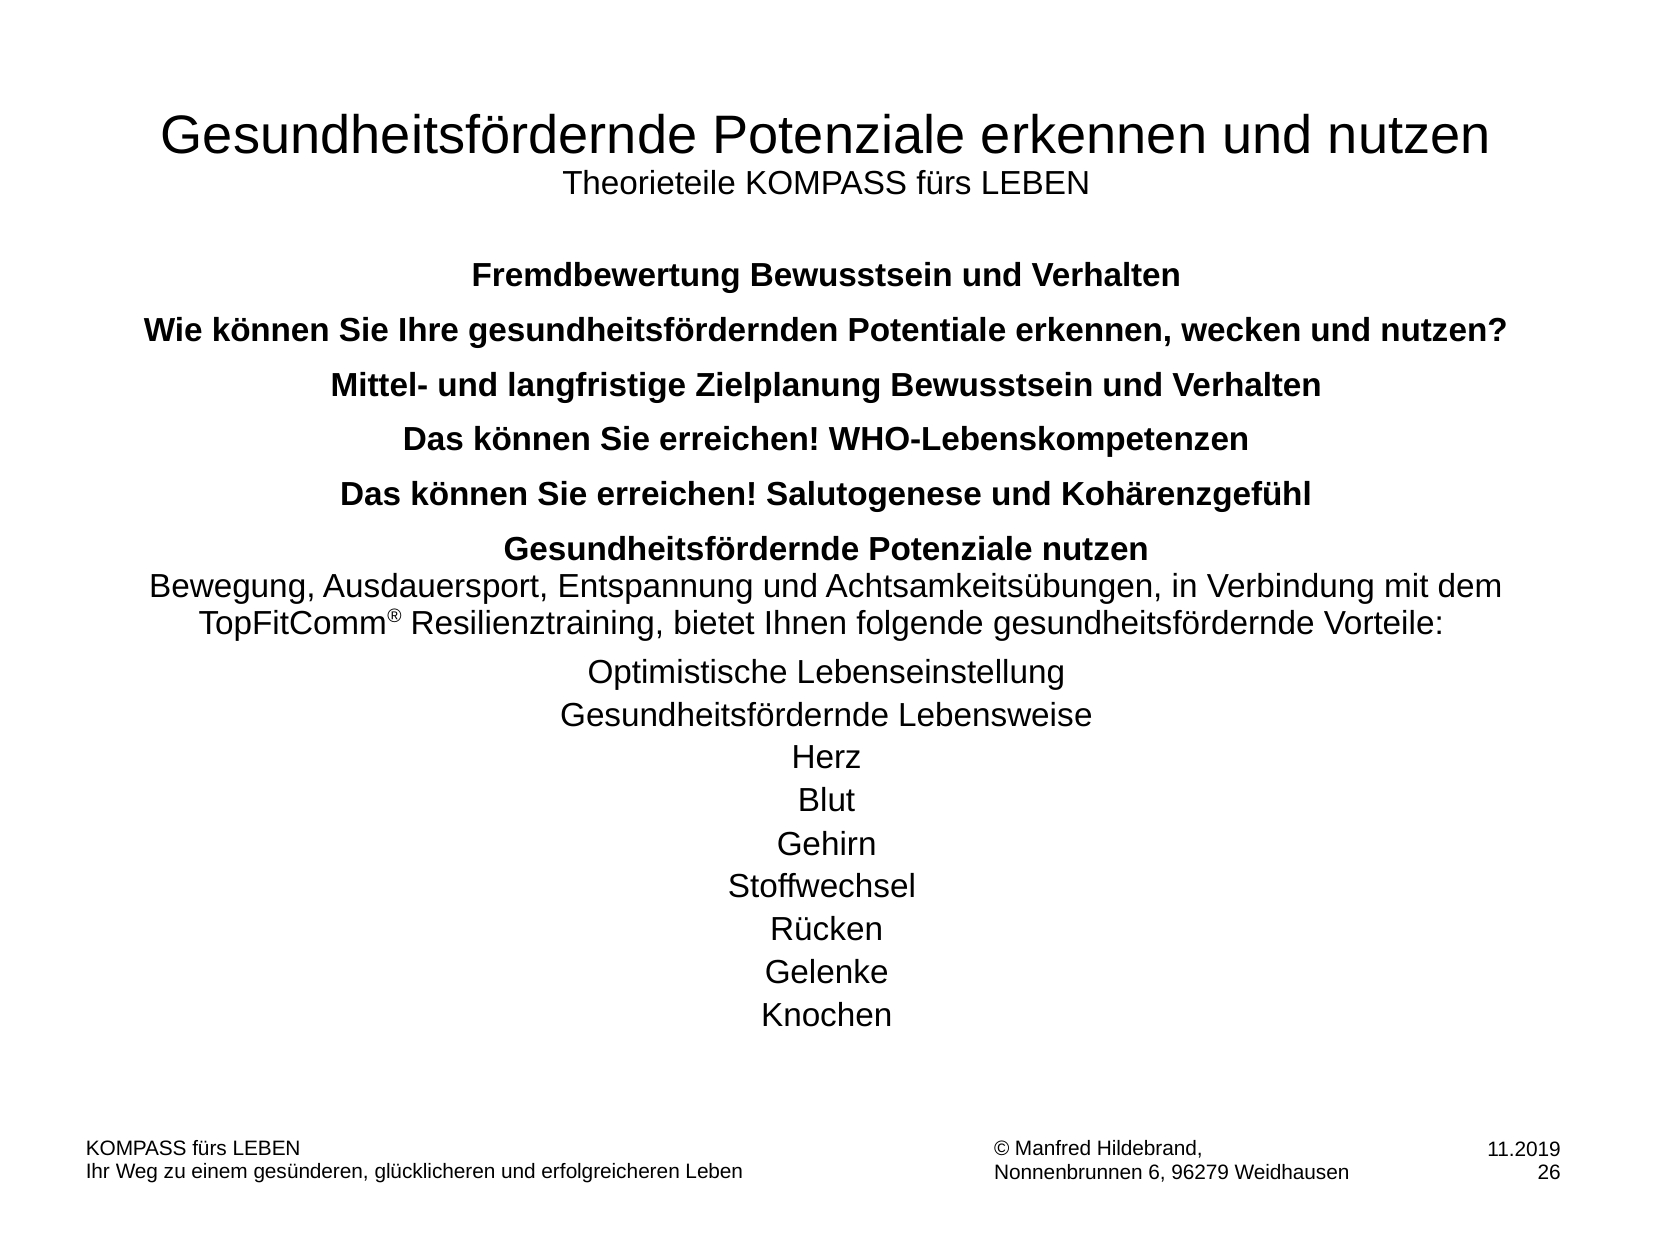

# Gesundheitsfördernde Potenziale erkennen und nutzen Theorieteile KOMPASS fürs LEBEN
Fremdbewertung Bewusstsein und Verhalten
Wie können Sie Ihre gesundheitsfördernden Potentiale erkennen, wecken und nutzen?
Mittel- und langfristige Zielplanung Bewusstsein und Verhalten
Das können Sie erreichen! WHO-Lebenskompetenzen
Das können Sie erreichen! Salutogenese und Kohärenzgefühl
Gesundheitsfördernde Potenziale nutzen
Bewegung, Ausdauersport, Entspannung und Achtsamkeitsübungen, in Verbindung mit dem TopFitComm® Resilienztraining, bietet Ihnen folgende gesundheitsfördernde Vorteile:
Optimistische Lebenseinstellung
Gesundheitsfördernde Lebensweise
Herz
Blut
Gehirn
Stoffwechsel
Rücken
Gelenke
Knochen
KOMPASS fürs LEBEN
Ihr Weg zu einem gesünderen, glücklicheren und erfolgreicheren Leben
© Manfred Hildebrand,
Nonnenbrunnen 6, 96279 Weidhausen
11.2019
26